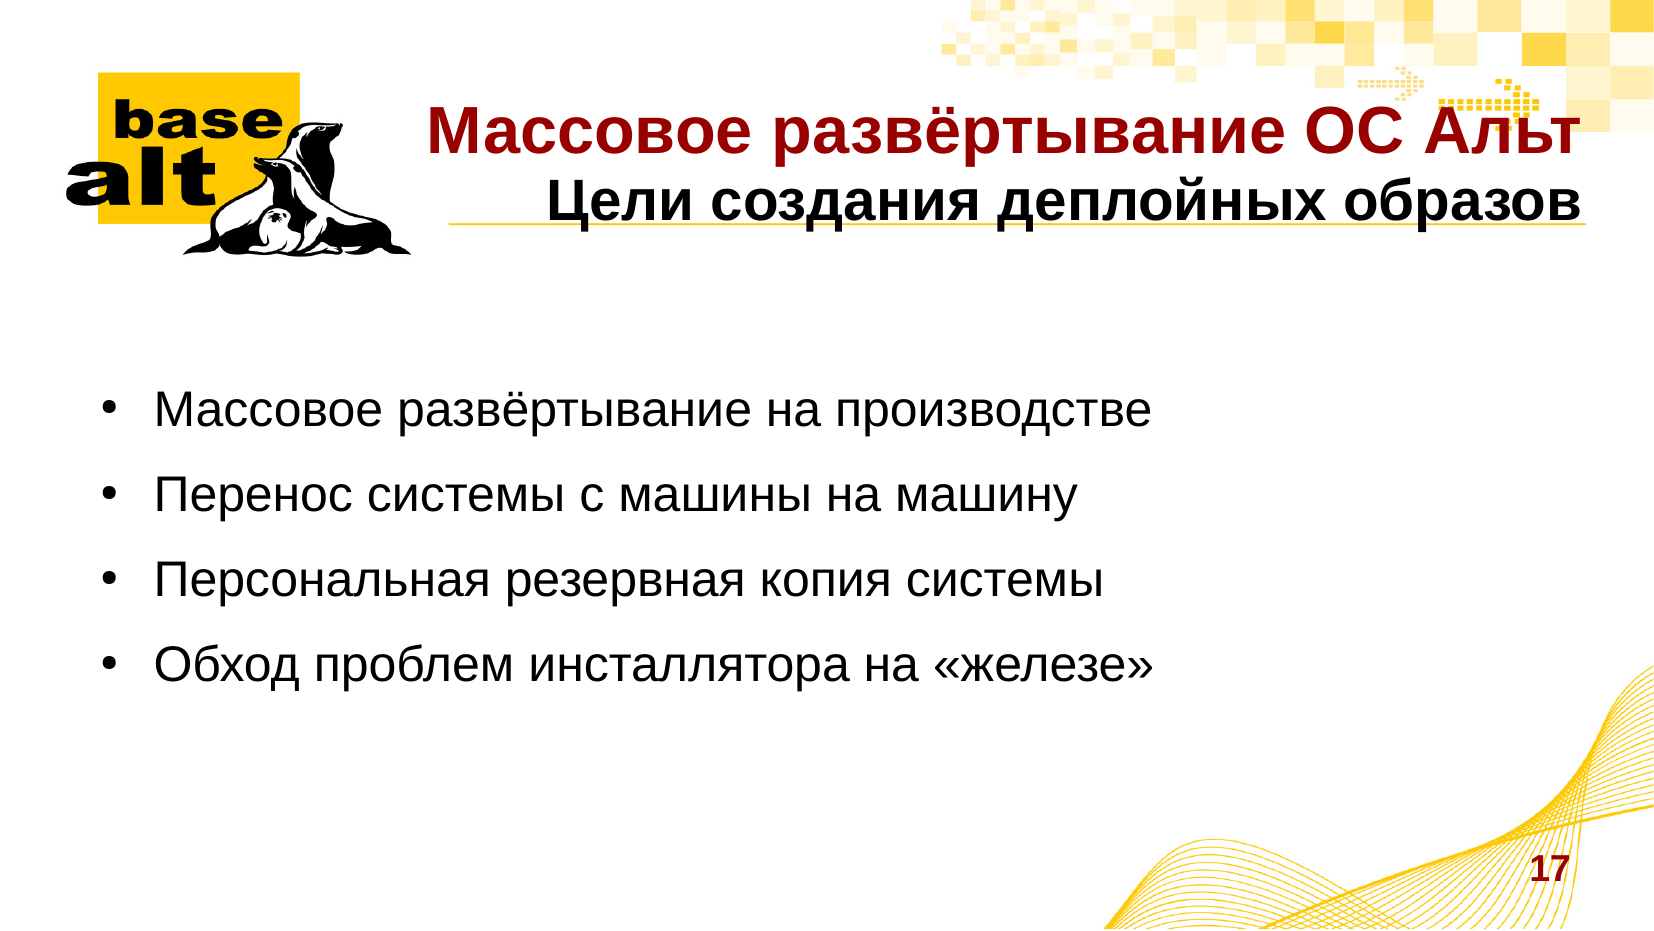

# Массовое развёртывание ОС Альт Цели создания деплойных образов
Массовое развёртывание на производстве
Перенос системы с машины на машину
Персональная резервная копия системы
Обход проблем инсталлятора на «железе»
17